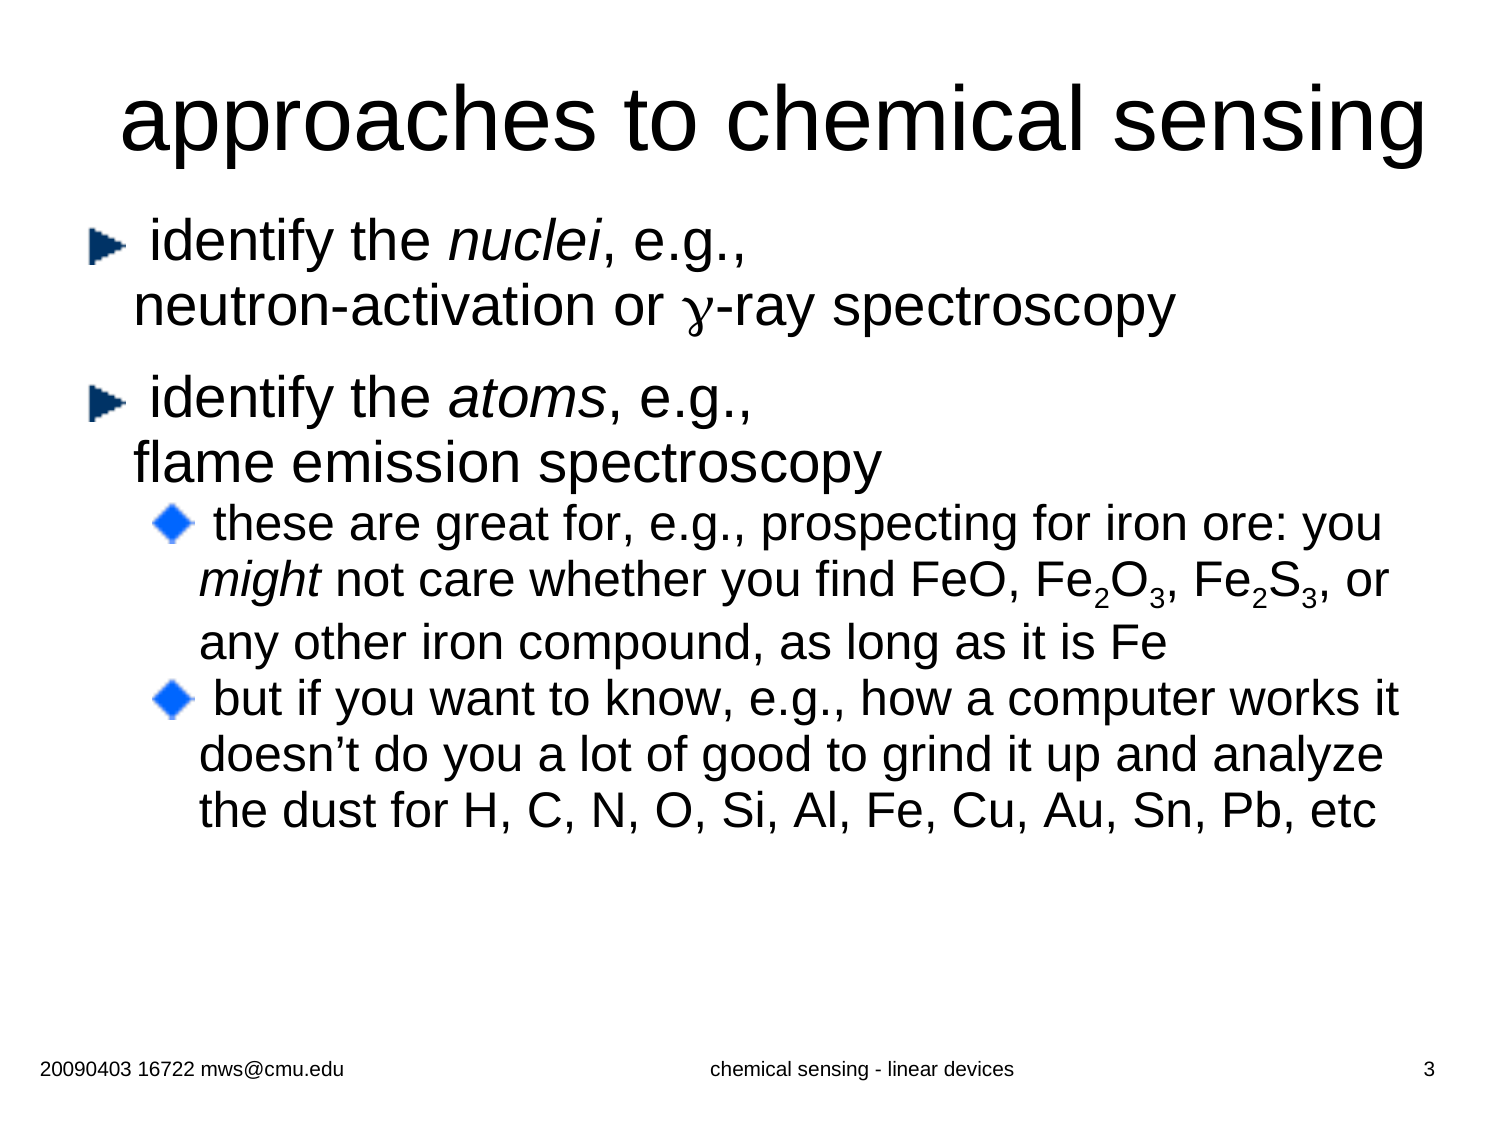

# approaches to chemical sensing
 identify the nuclei, e.g.,
neutron-activation or -ray spectroscopy
 identify the atoms, e.g.,
flame emission spectroscopy
 these are great for, e.g., prospecting for iron ore: you might not care whether you find FeO, Fe2O3, Fe2S3, or any other iron compound, as long as it is Fe
 but if you want to know, e.g., how a computer works it doesn’t do you a lot of good to grind it up and analyze the dust for H, C, N, O, Si, Al, Fe, Cu, Au, Sn, Pb, etc
20090403 16722 mws@cmu.edu
chemical sensing - linear devices
3